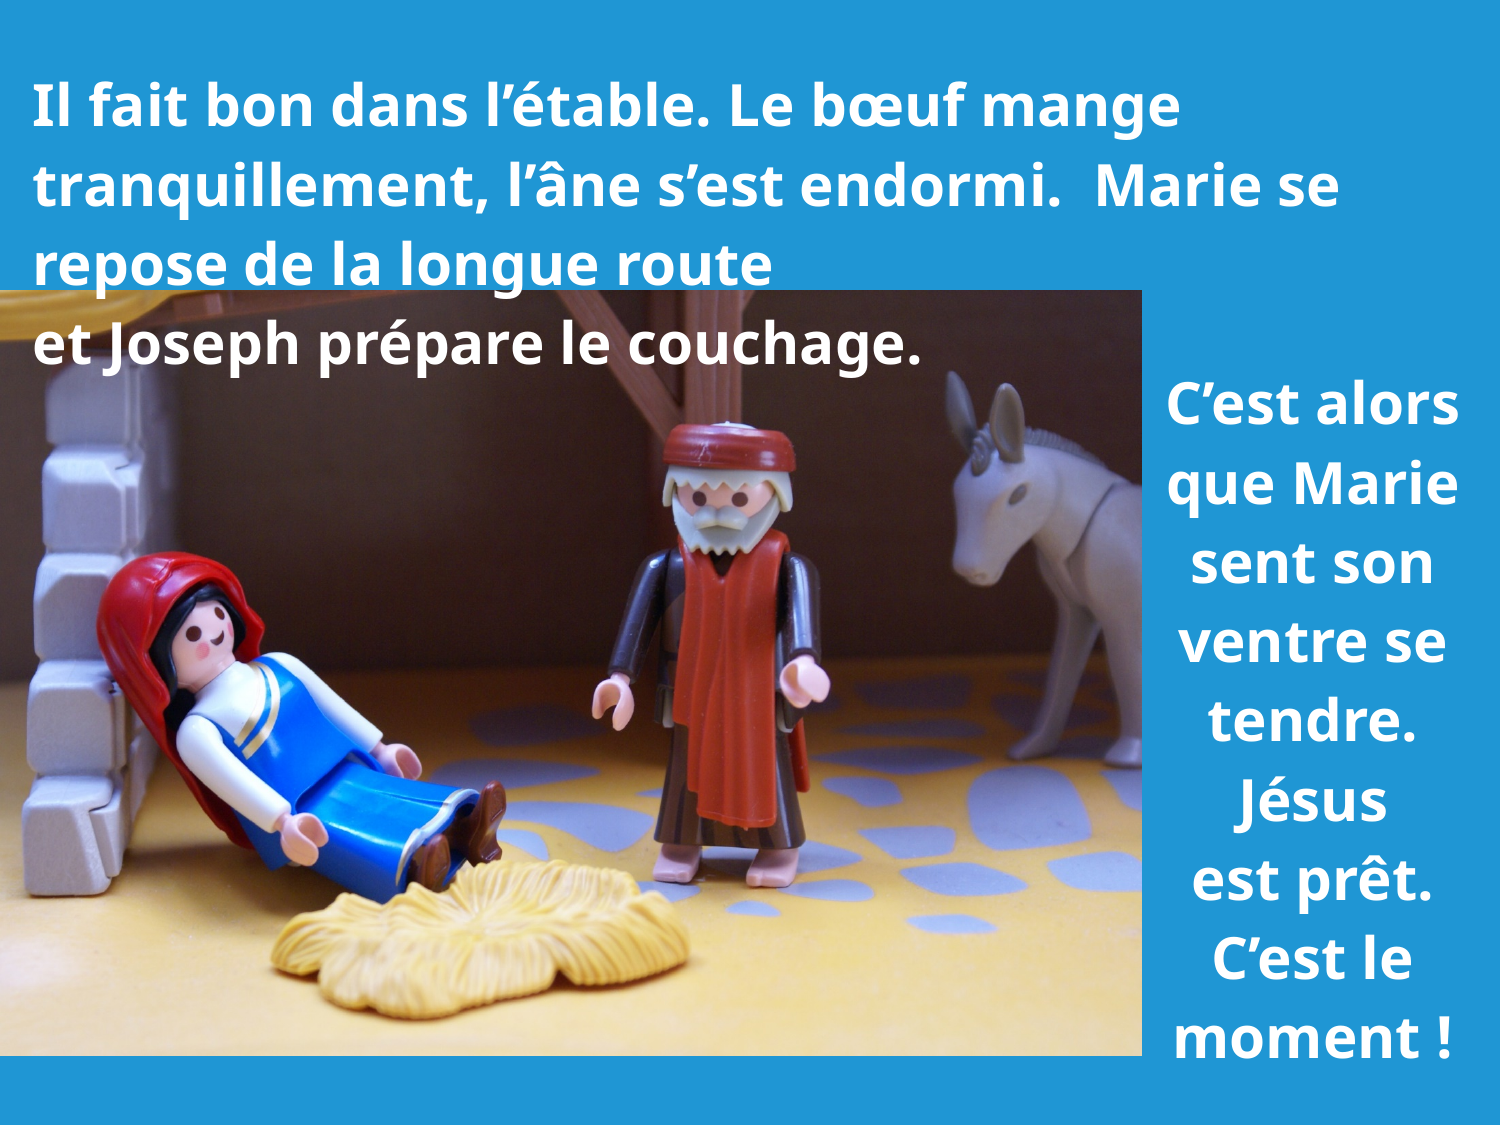

Il fait bon dans l’étable. Le bœuf mange tranquillement, l’âne s’est endormi. Marie se repose de la longue route
et Joseph prépare le couchage.
C’est alors que Marie sent son ventre se tendre.
Jésus
est prêt. C’est le moment !